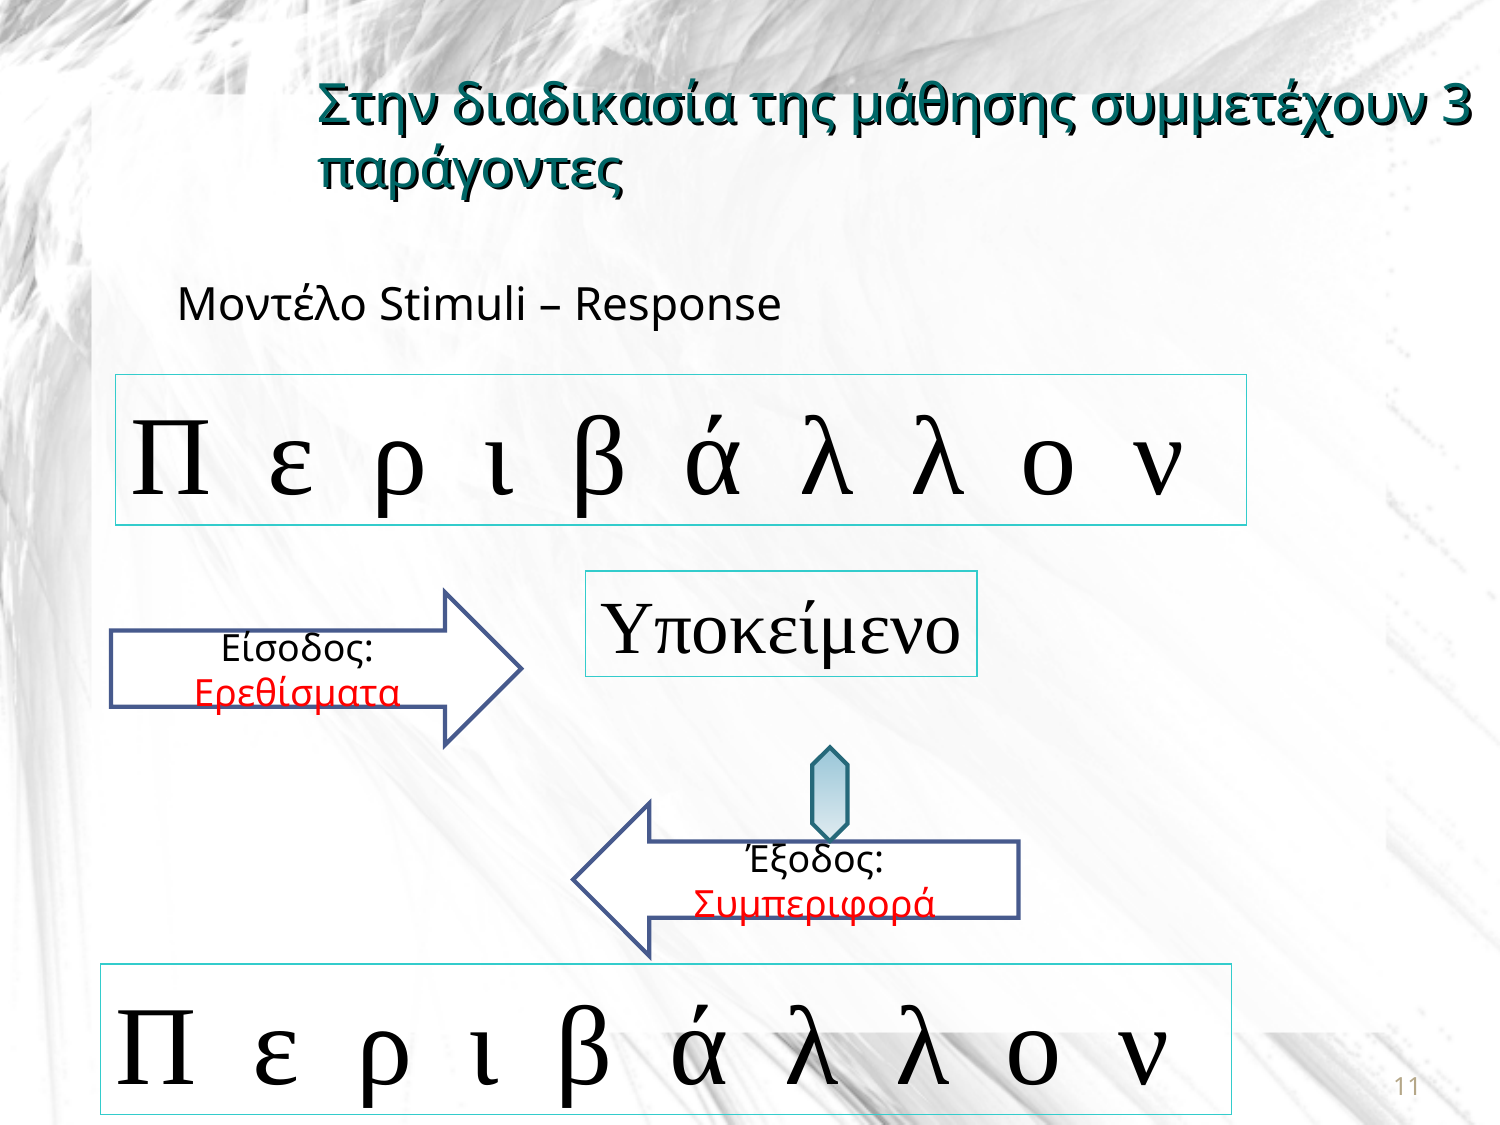

Στην διαδικασία της μάθησης συμμετέχουν 3 παράγοντες
Μοντέλο Stimuli – Response
Π ε ρ ι β ά λ λ ο ν
Υποκείμενο
Είσοδος: Ερεθίσματα
Έξοδος: Συμπεριφορά
Π ε ρ ι β ά λ λ ο ν